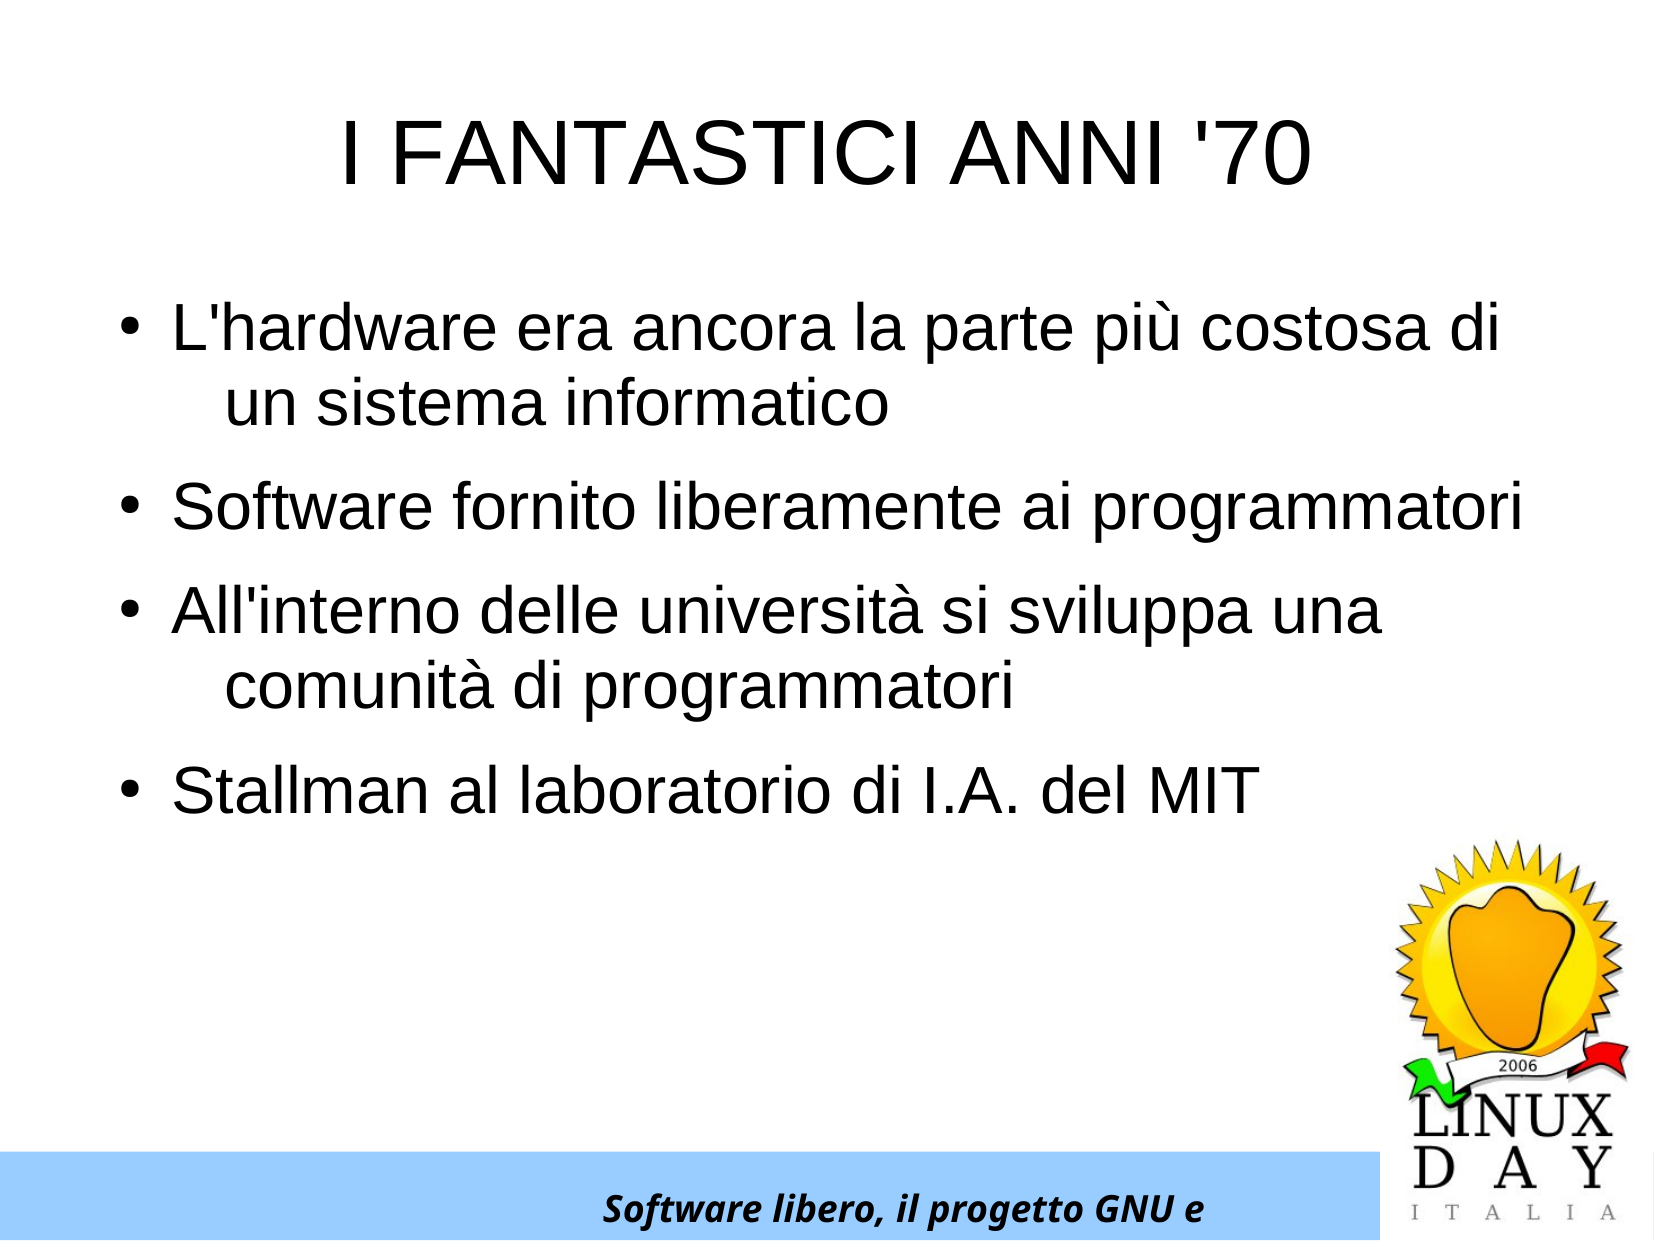

# I FANTASTICI ANNI '70
L'hardware era ancora la parte più costosa di un sistema informatico
Software fornito liberamente ai programmatori
All'interno delle università si sviluppa una comunità di programmatori
Stallman al laboratorio di I.A. del MIT
Software libero, il progetto GNU e Linux